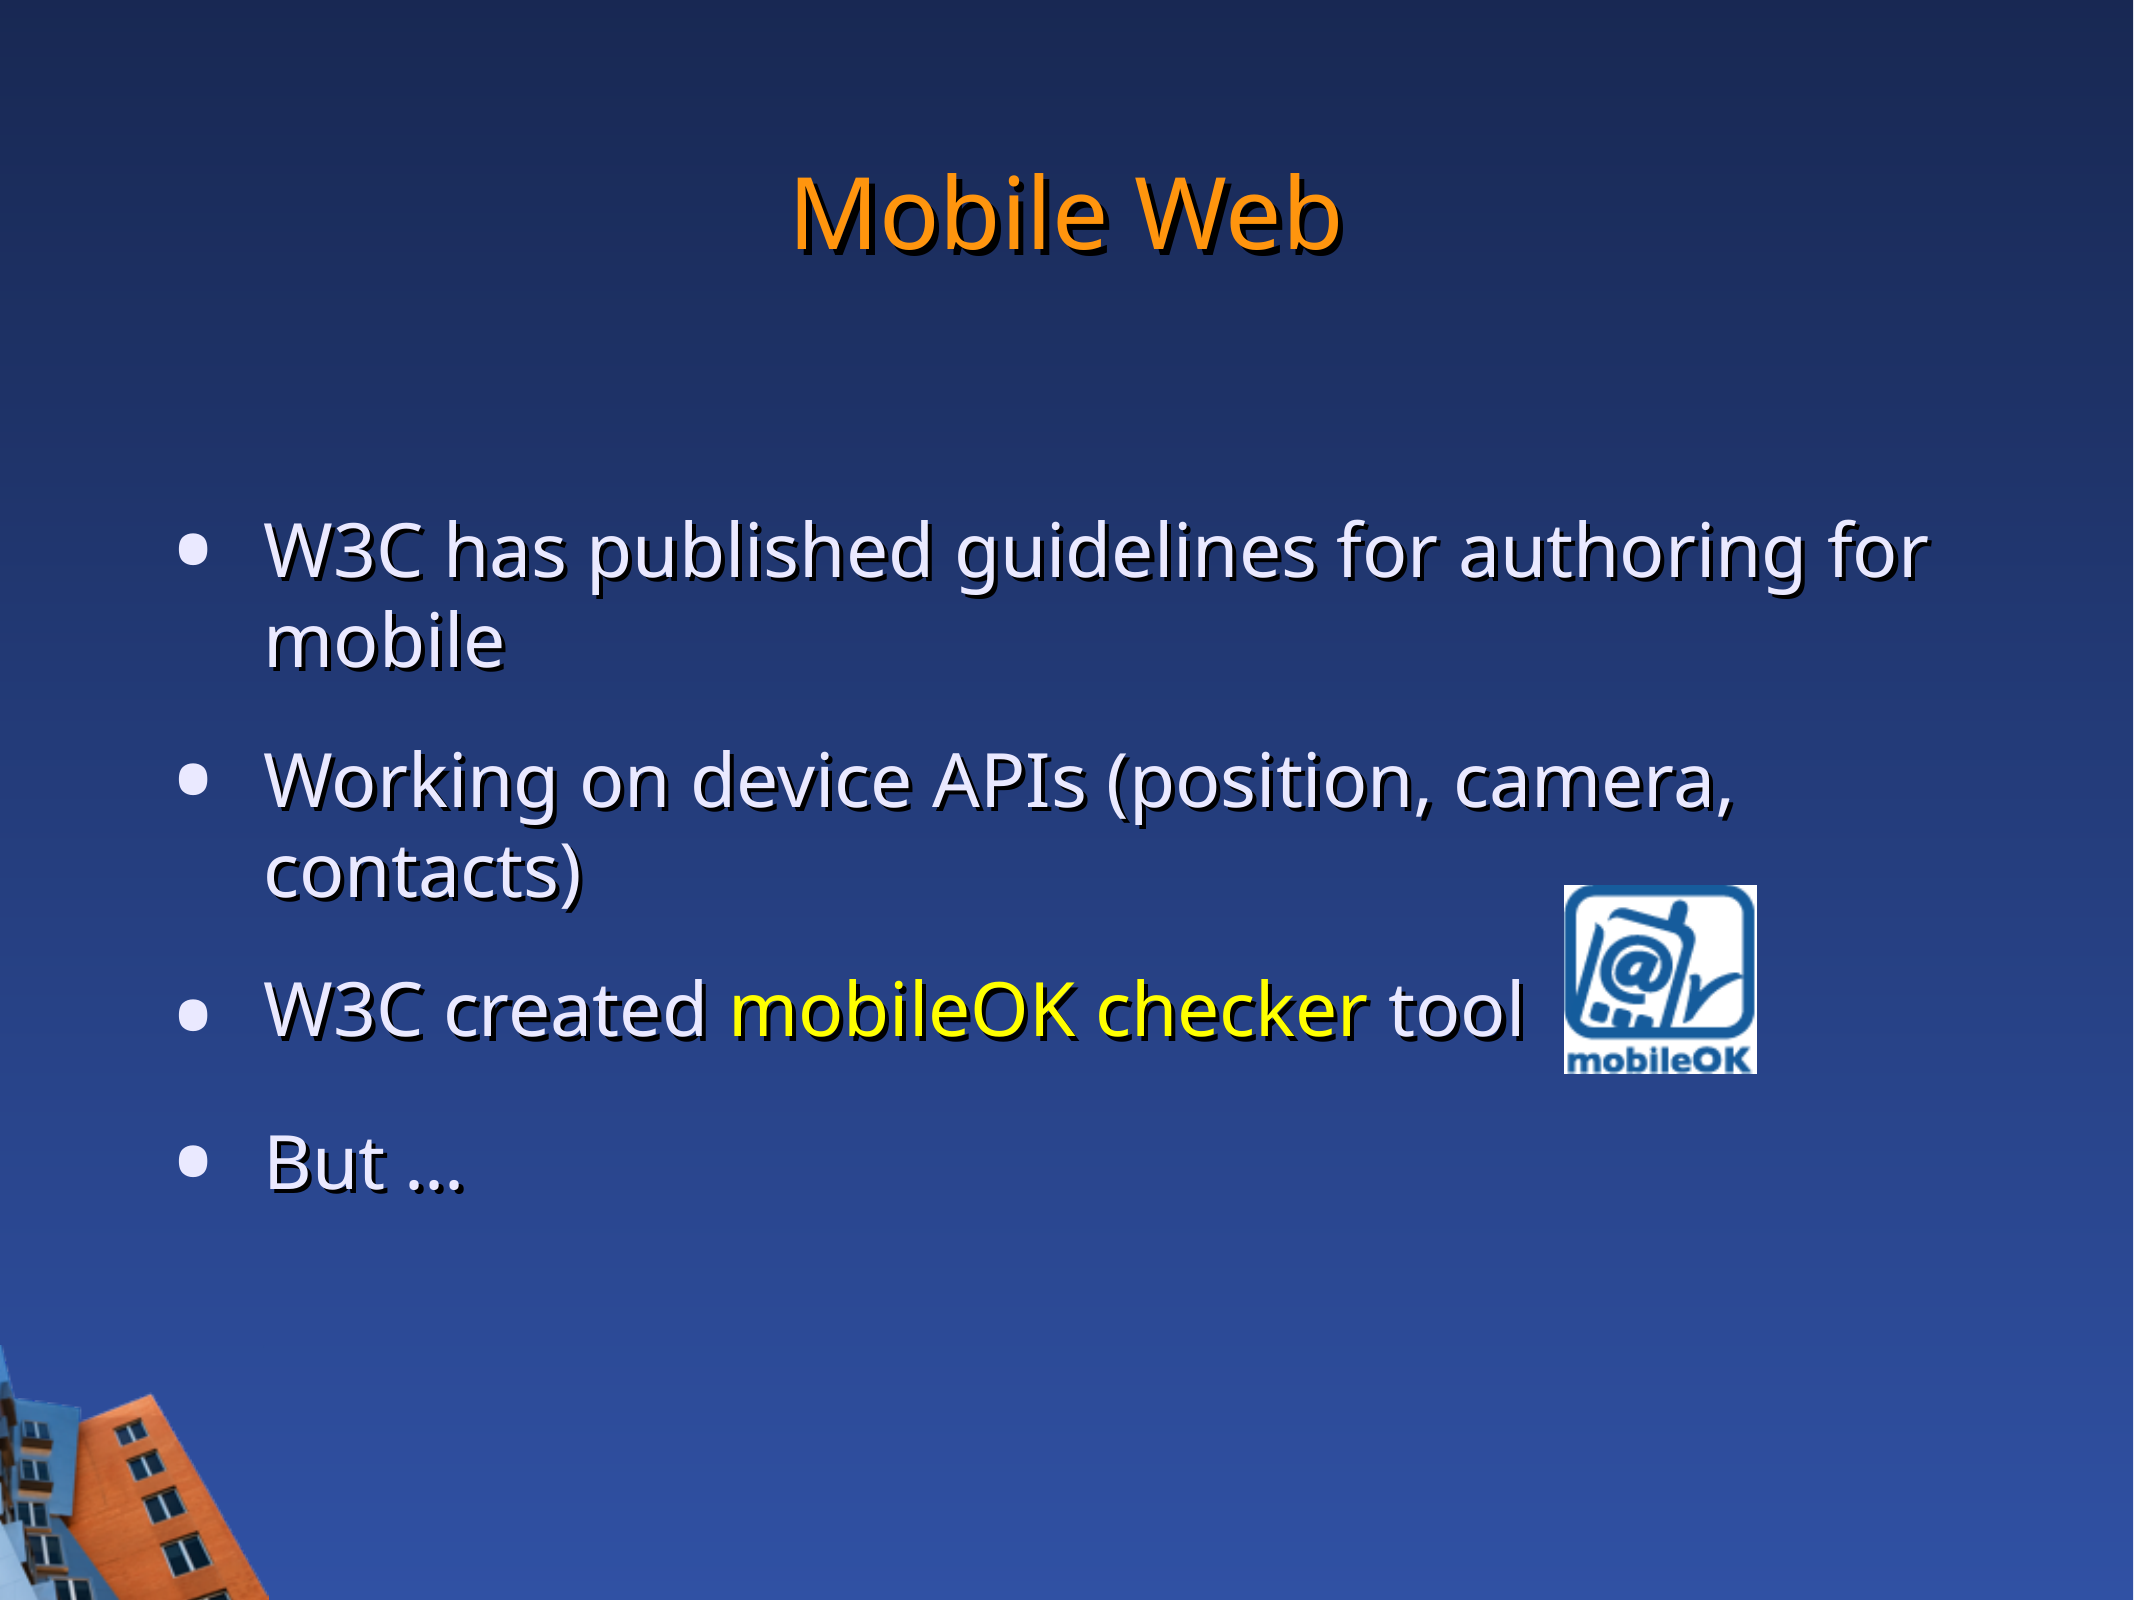

# Mobile Web
W3C has published guidelines for authoring for mobile
Working on device APIs (position, camera, contacts)
W3C created mobileOK checker tool
But ...